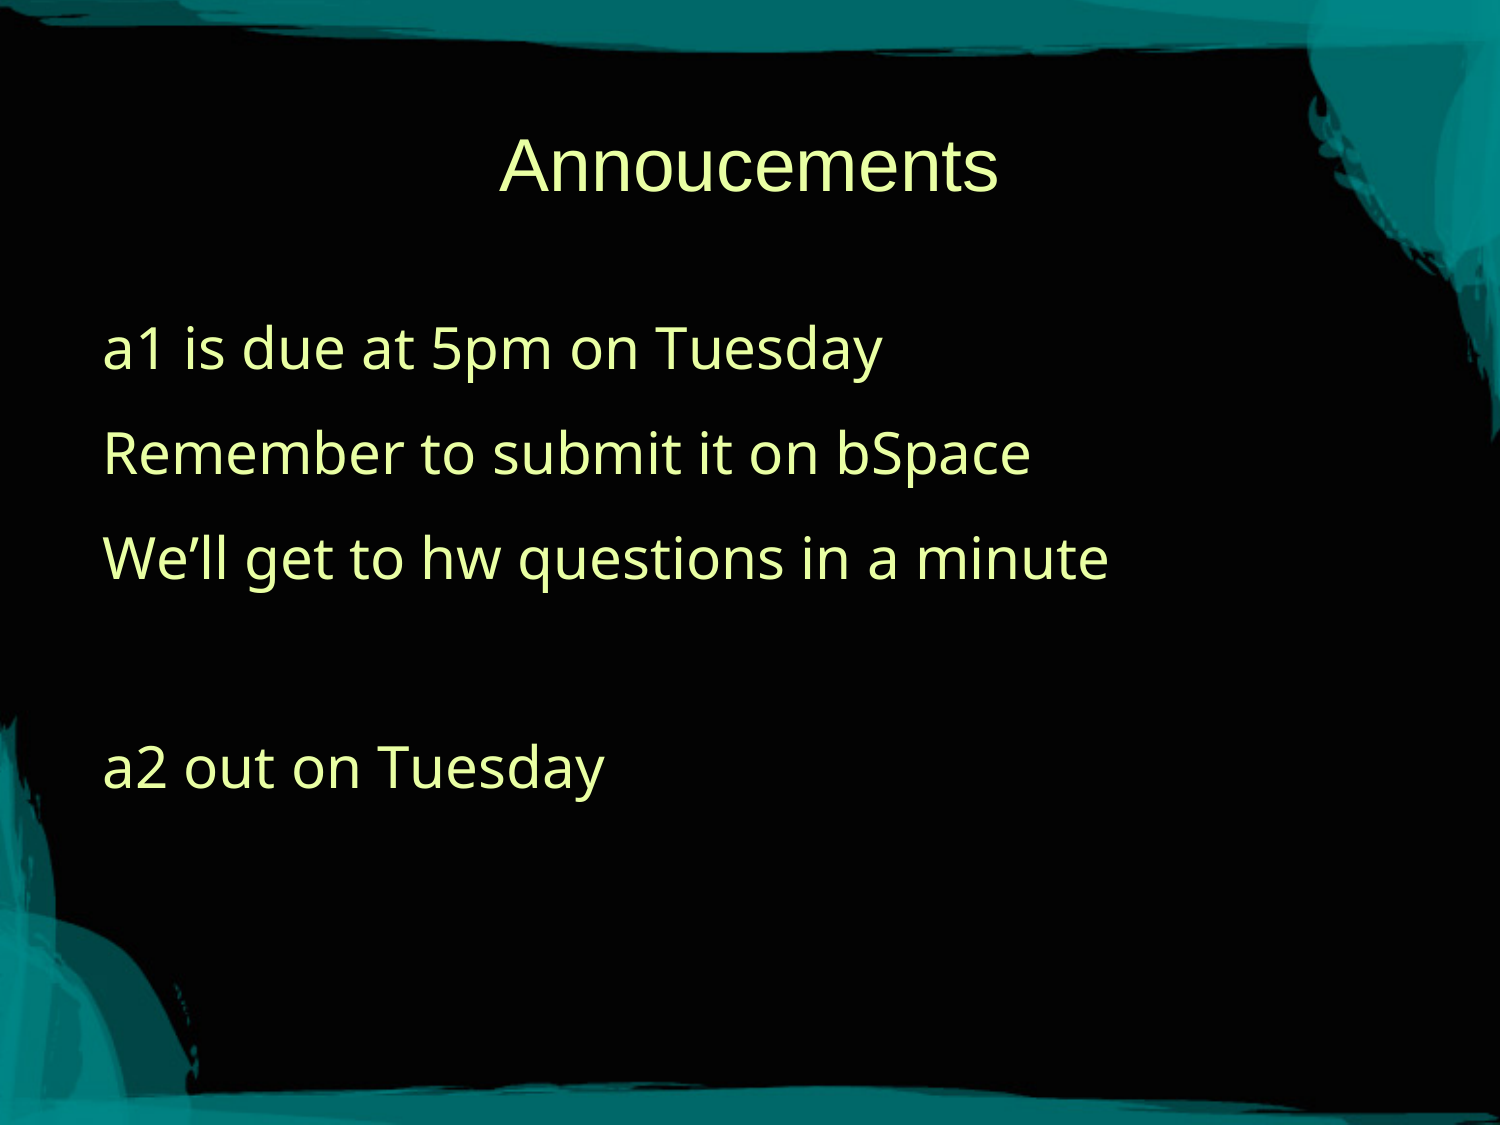

# Annoucements
a1 is due at 5pm on Tuesday
Remember to submit it on bSpace
We’ll get to hw questions in a minute
a2 out on Tuesday